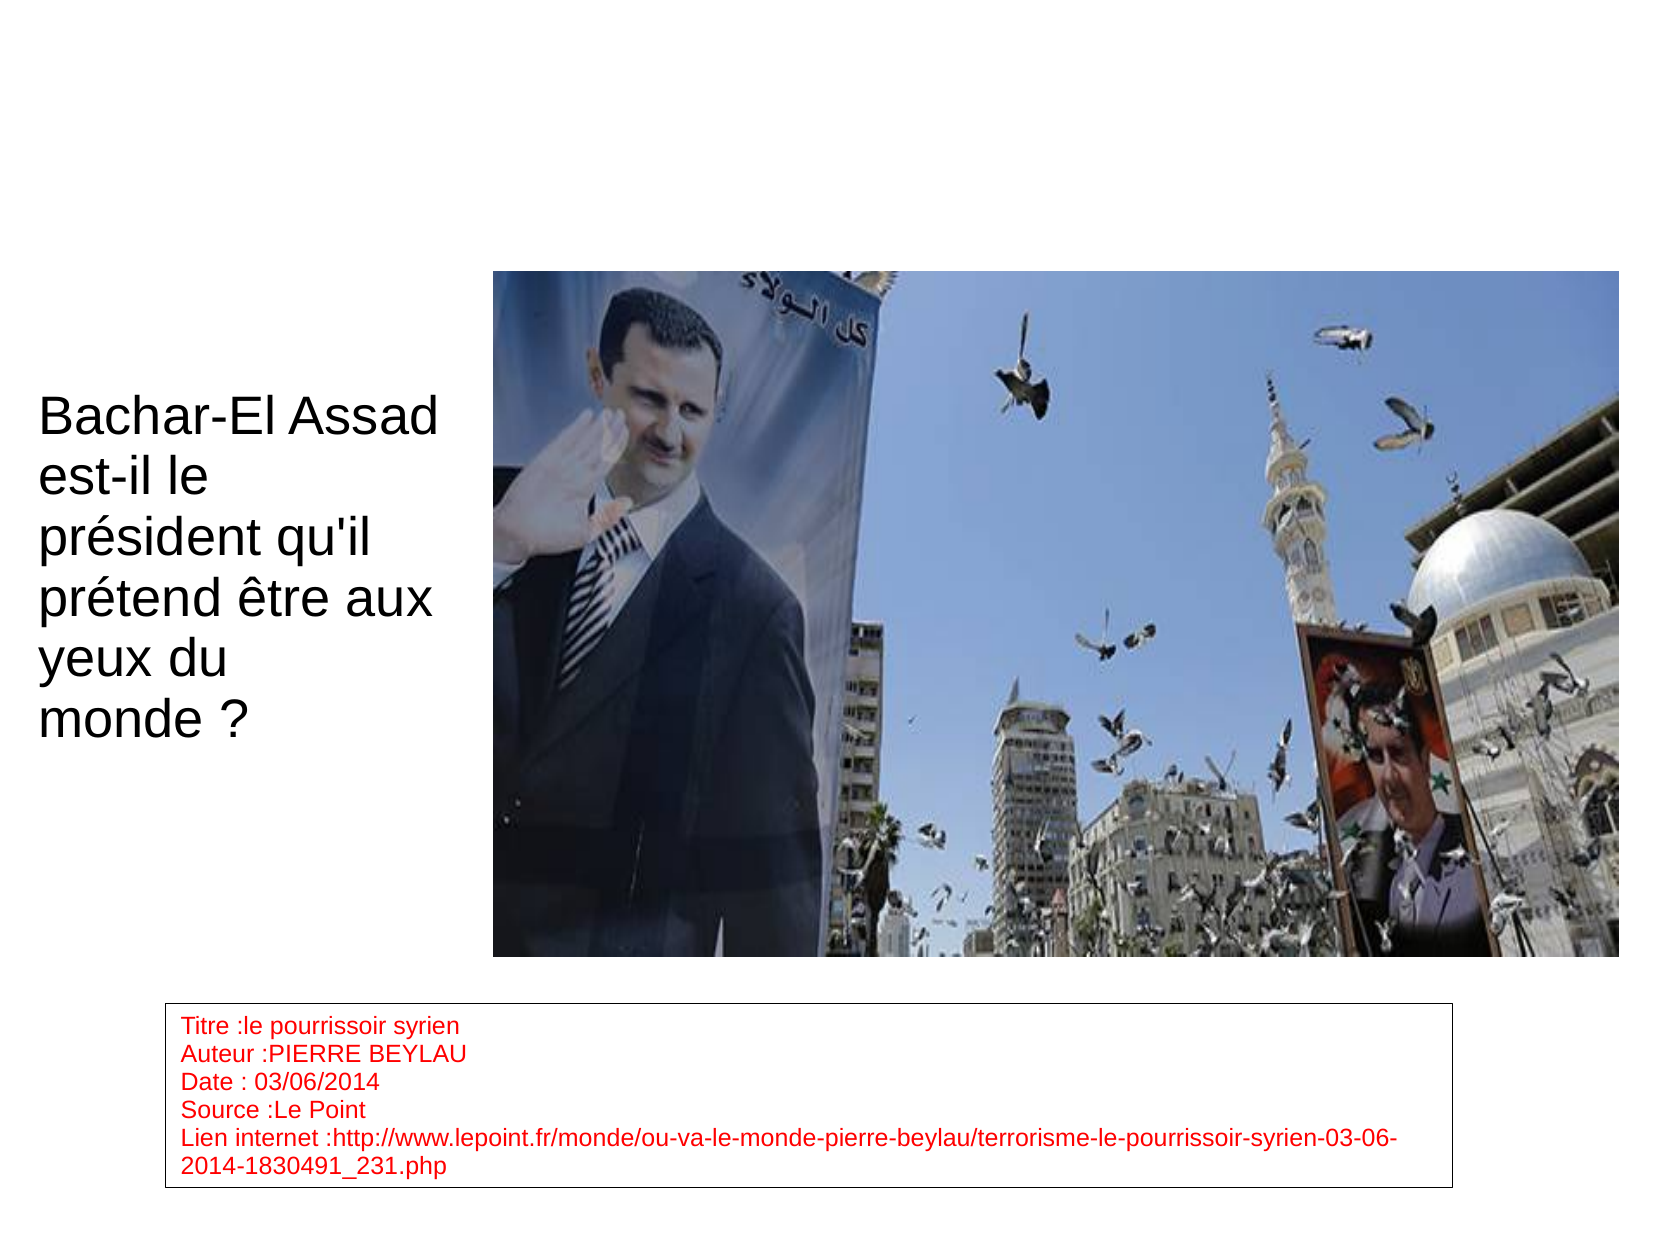

Bachar-El Assad est-il le président qu'il prétend être aux yeux du monde ?
Titre :le pourrissoir syrien
Auteur :PIERRE BEYLAU
Date : 03/06/2014
Source :Le Point
Lien internet :http://www.lepoint.fr/monde/ou-va-le-monde-pierre-beylau/terrorisme-le-pourrissoir-syrien-03-06-2014-1830491_231.php